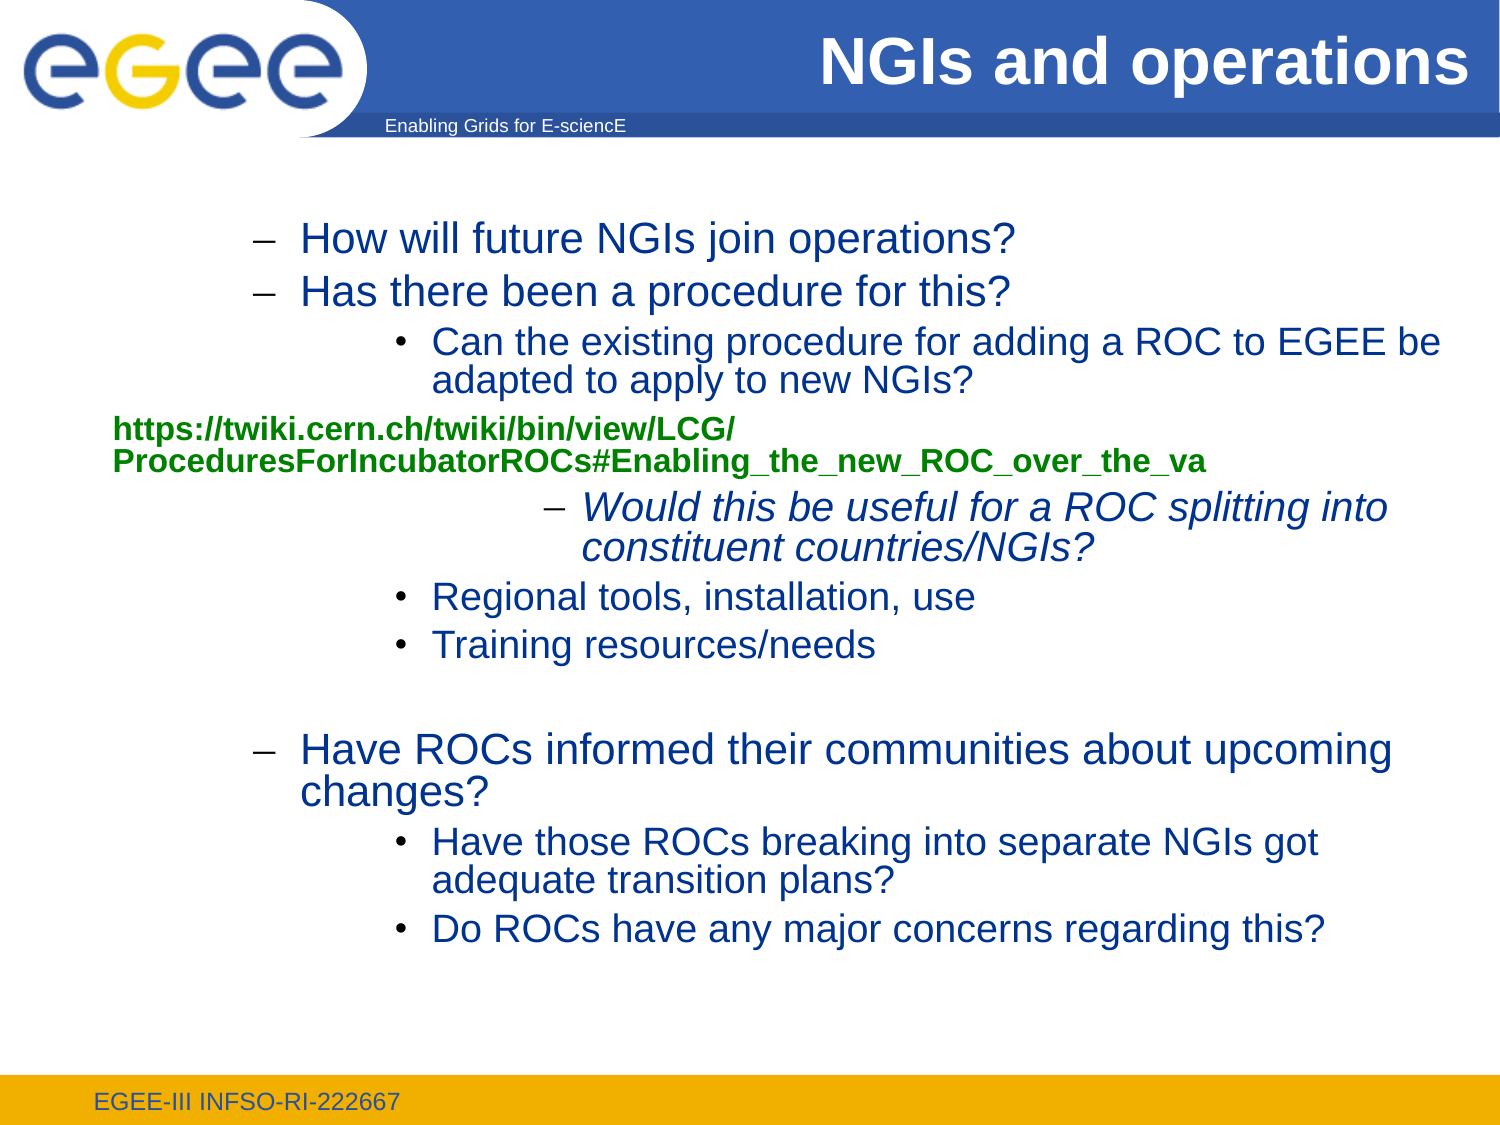

# NGIs and operations
How will future NGIs join operations?
Has there been a procedure for this?
Can the existing procedure for adding a ROC to EGEE be adapted to apply to new NGIs?
https://twiki.cern.ch/twiki/bin/view/LCG/ProceduresForIncubatorROCs#Enabling_the_new_ROC_over_the_va
Would this be useful for a ROC splitting into constituent countries/NGIs?
Regional tools, installation, use
Training resources/needs
Have ROCs informed their communities about upcoming changes?
Have those ROCs breaking into separate NGIs got adequate transition plans?
Do ROCs have any major concerns regarding this?